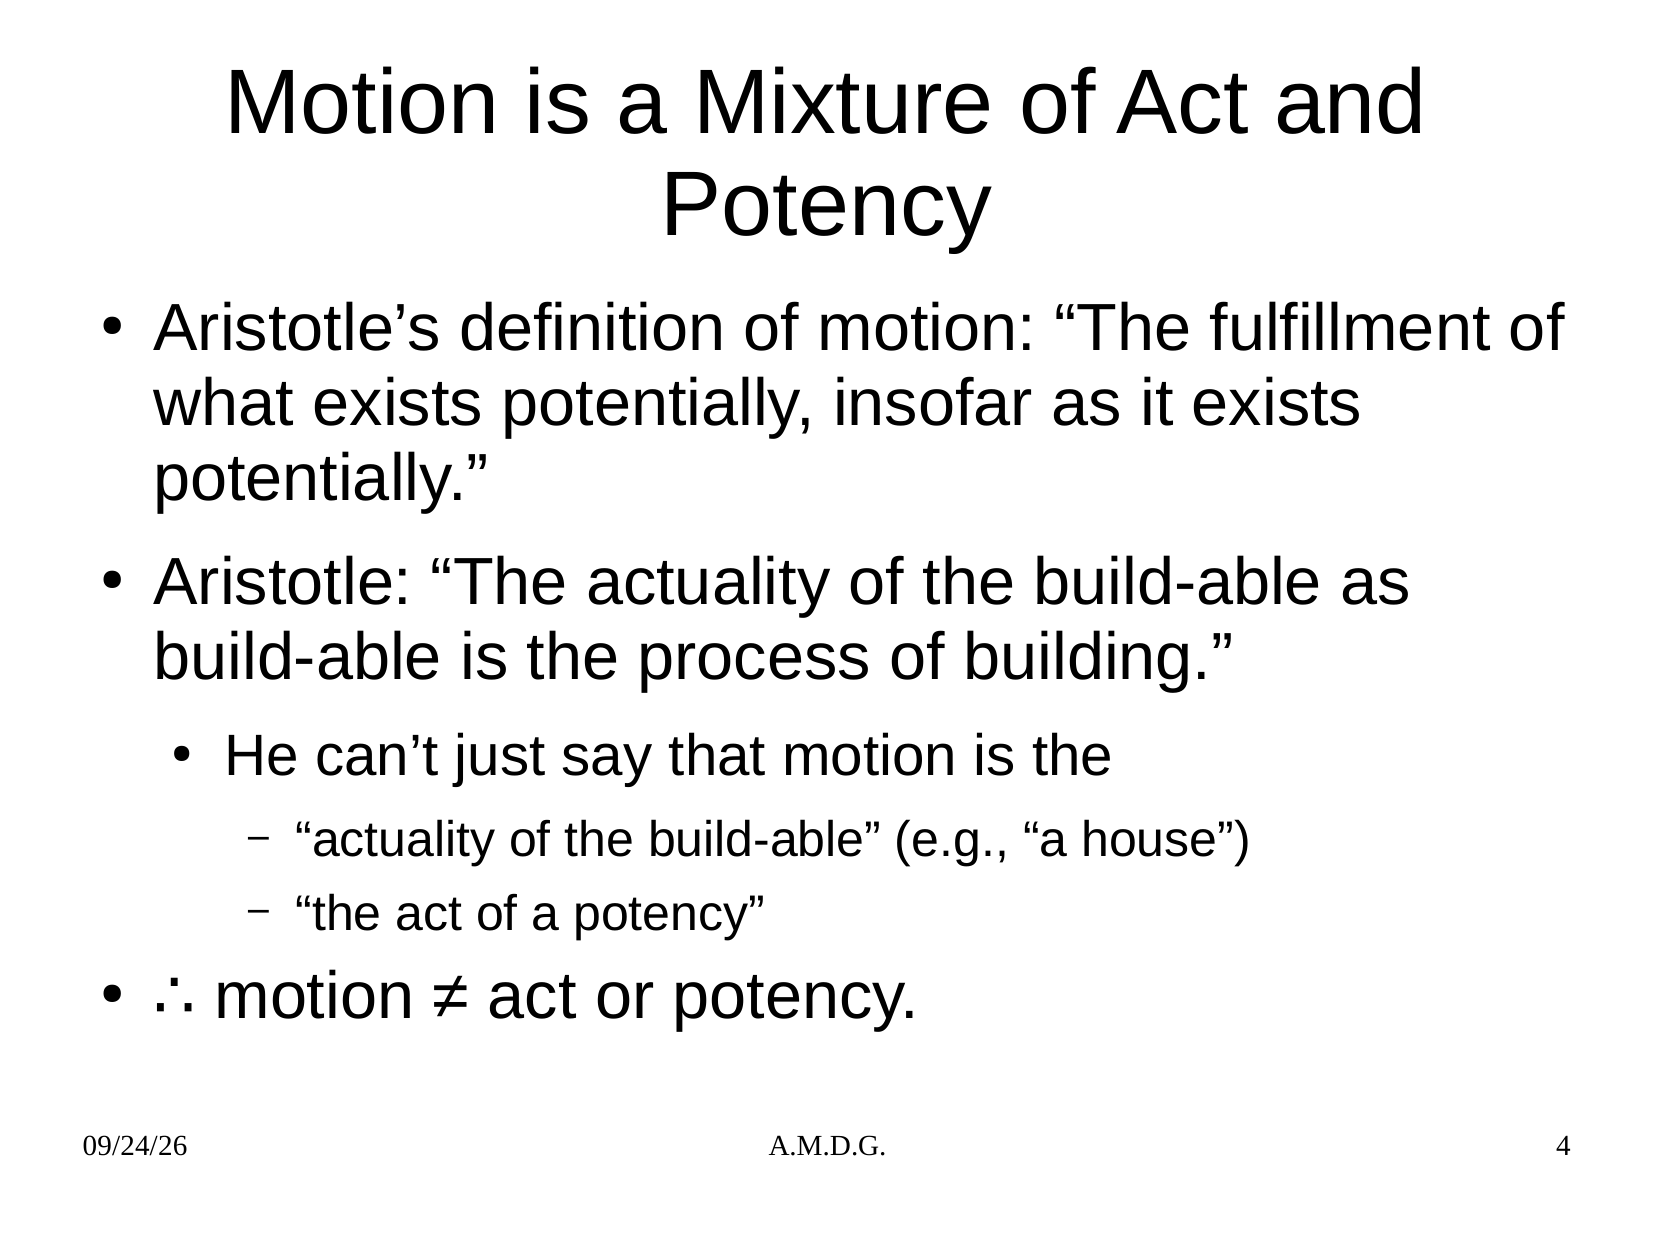

# Motion is a Mixture of Act and Potency
Aristotle’s definition of motion: “The fulfillment of what exists potentially, insofar as it exists potentially.”
Aristotle: “The actuality of the build-able as build-able is the process of building.”
He can’t just say that motion is the
“actuality of the build-able” (e.g., “a house”)
“the act of a potency”
∴ motion ≠ act or potency.
A.M.D.G.
4